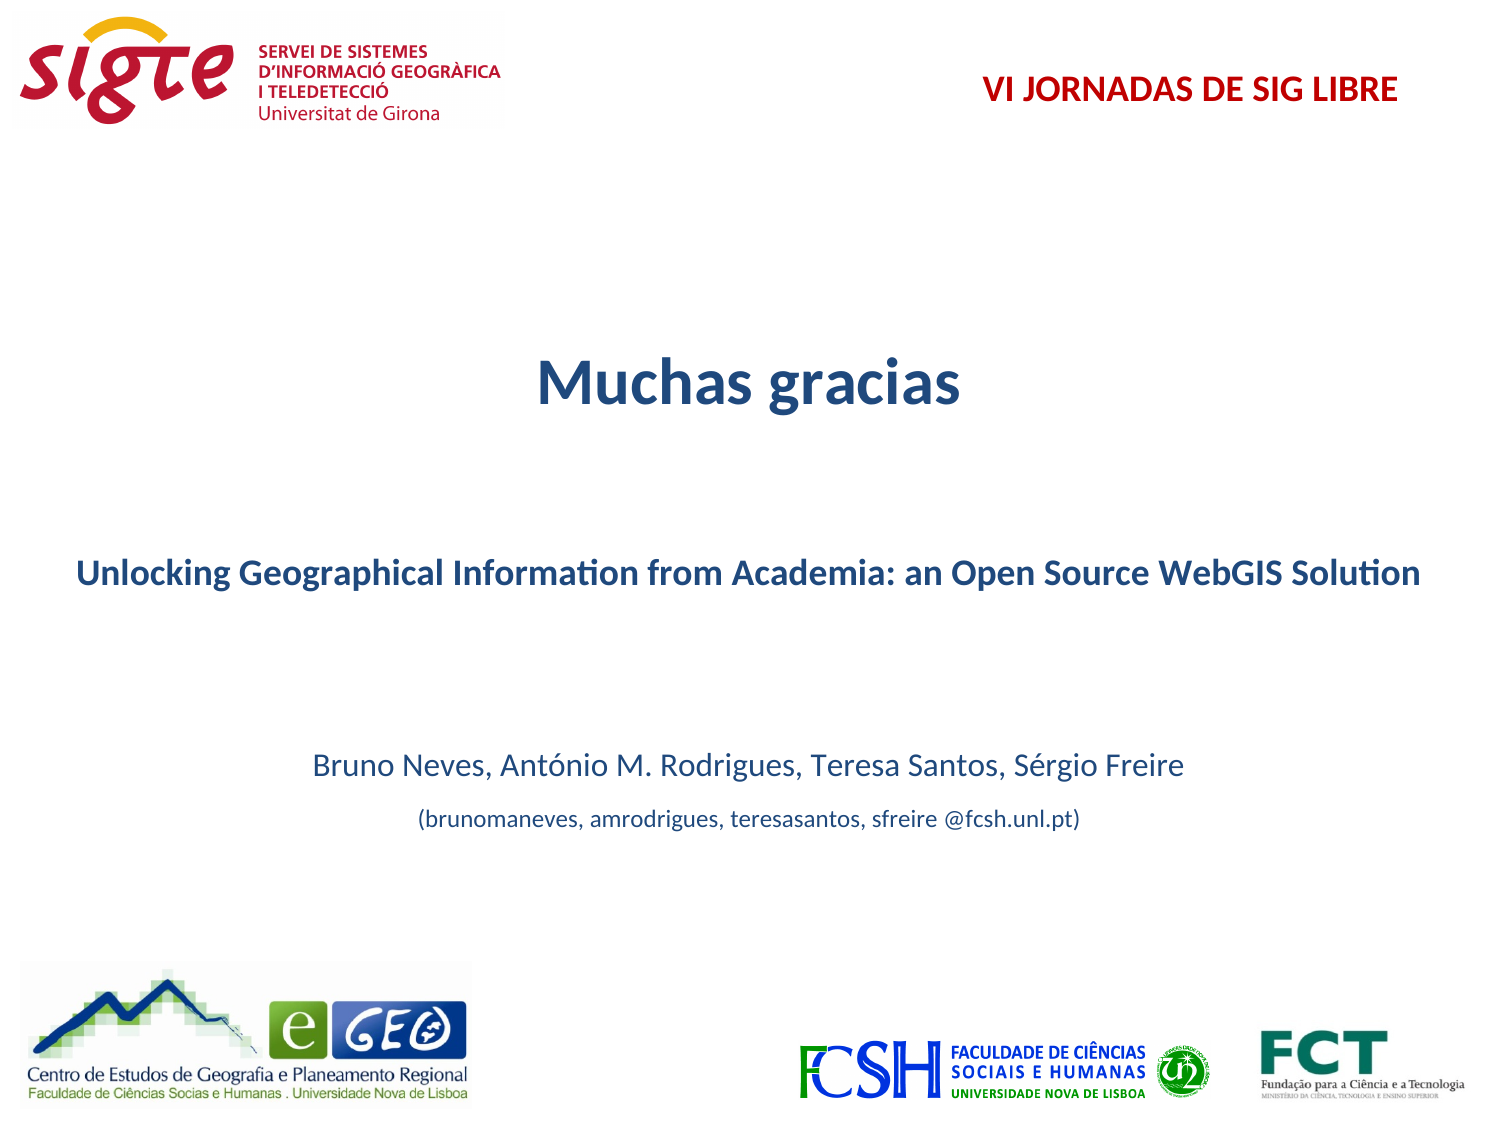

VI JORNADAS DE SIG LIBRE
Muchas gracias
Unlocking Geographical Information from Academia: an Open Source WebGIS Solution
Bruno Neves, António M. Rodrigues, Teresa Santos, Sérgio Freire
(brunomaneves, amrodrigues, teresasantos, sfreire @fcsh.unl.pt)